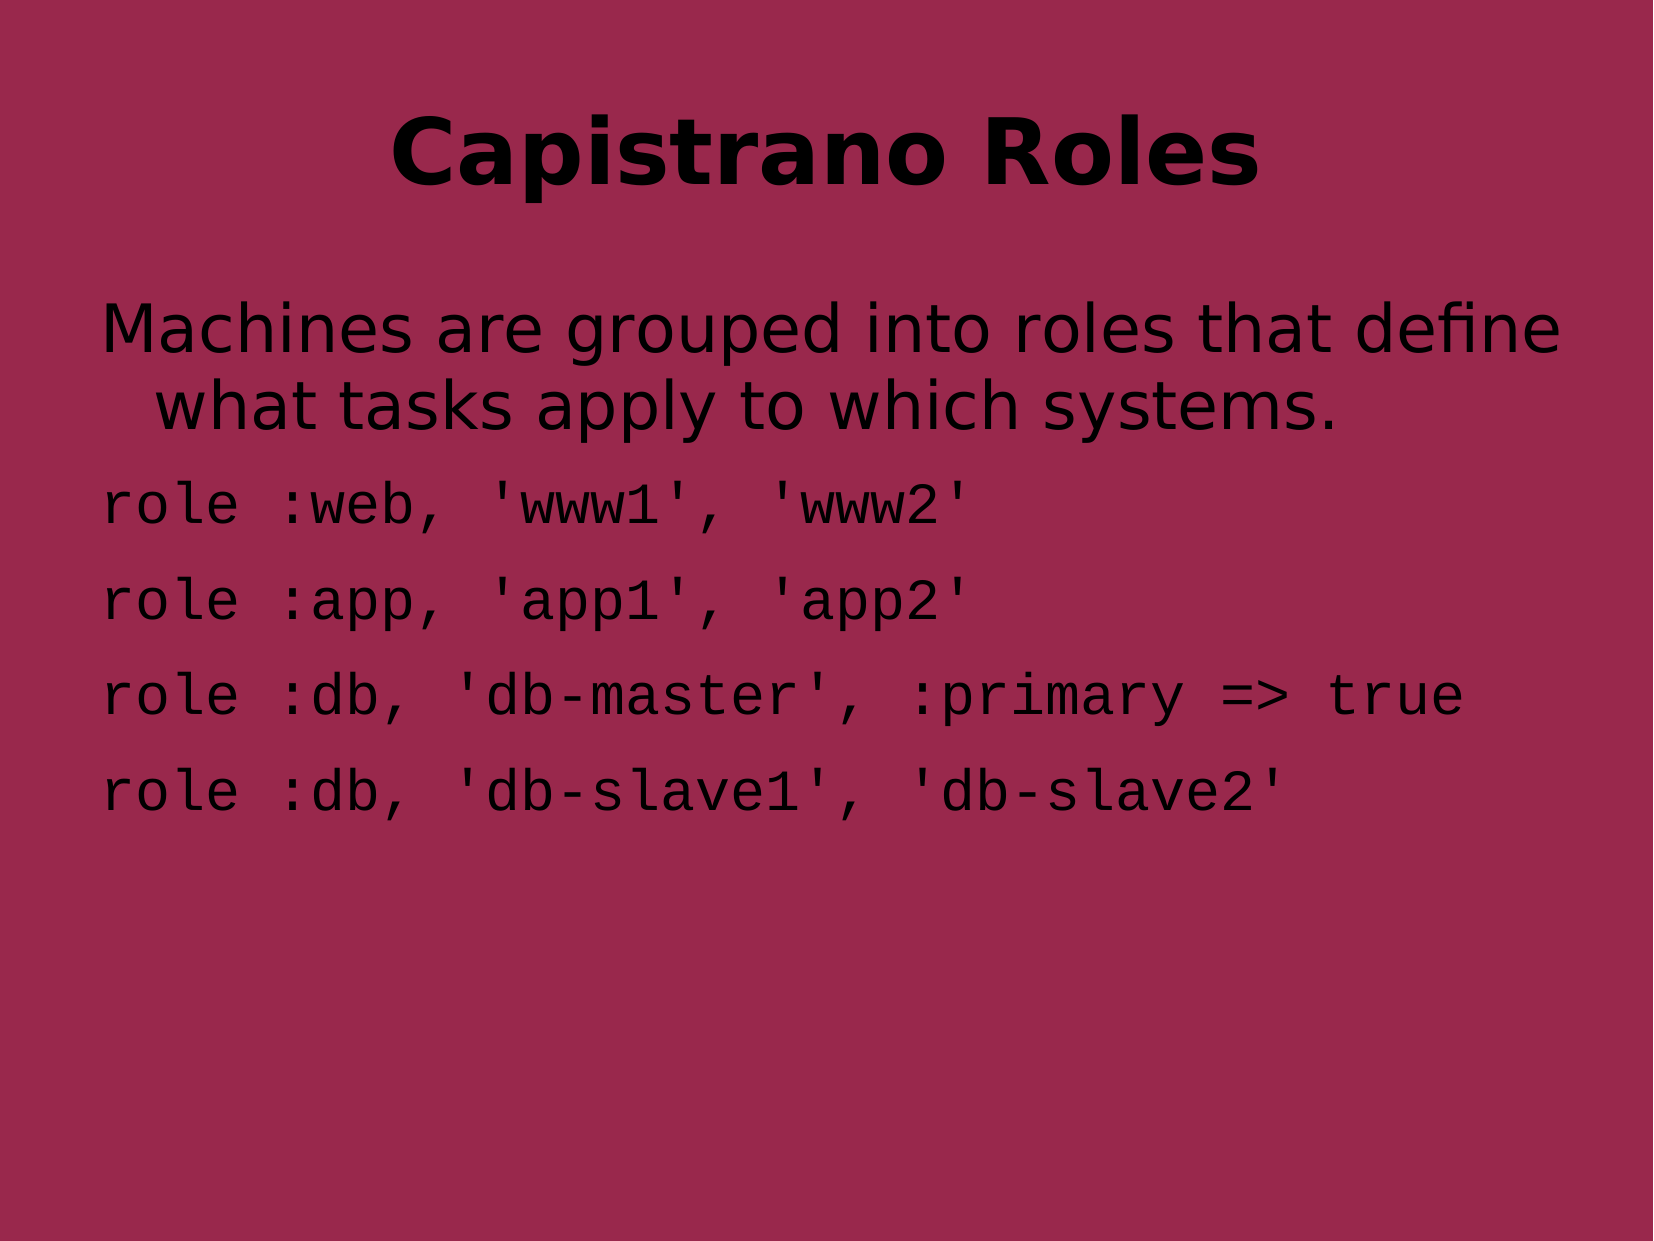

# Capistrano Roles
Machines are grouped into roles that define what tasks apply to which systems.
role :web, 'www1', 'www2'
role :app, 'app1', 'app2'
role :db, 'db-master', :primary => true
role :db, 'db-slave1', 'db-slave2'